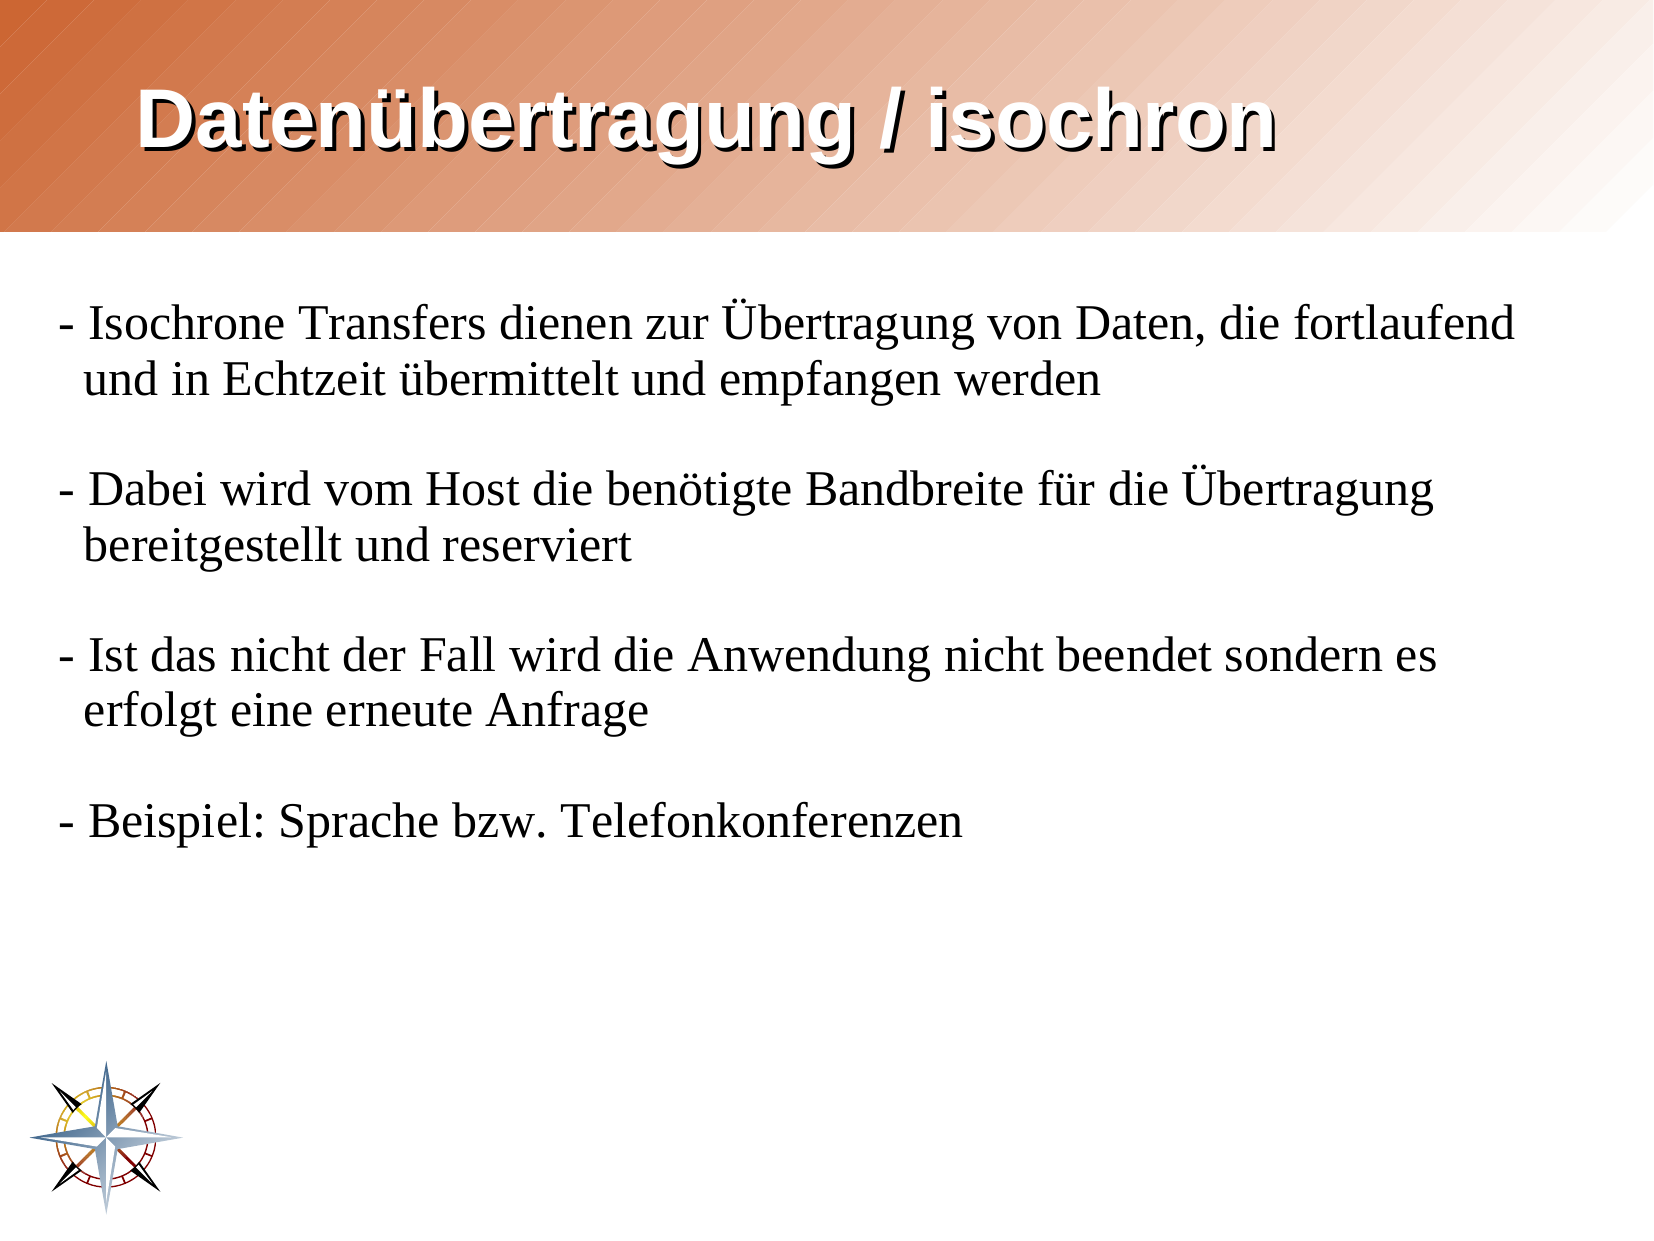

# Datenübertragung / isochron
- Isochrone Transfers dienen zur Übertragung von Daten, die fortlaufend
 und in Echtzeit übermittelt und empfangen werden
- Dabei wird vom Host die benötigte Bandbreite für die Übertragung
 bereitgestellt und reserviert
- Ist das nicht der Fall wird die Anwendung nicht beendet sondern es
 erfolgt eine erneute Anfrage
- Beispiel: Sprache bzw. Telefonkonferenzen